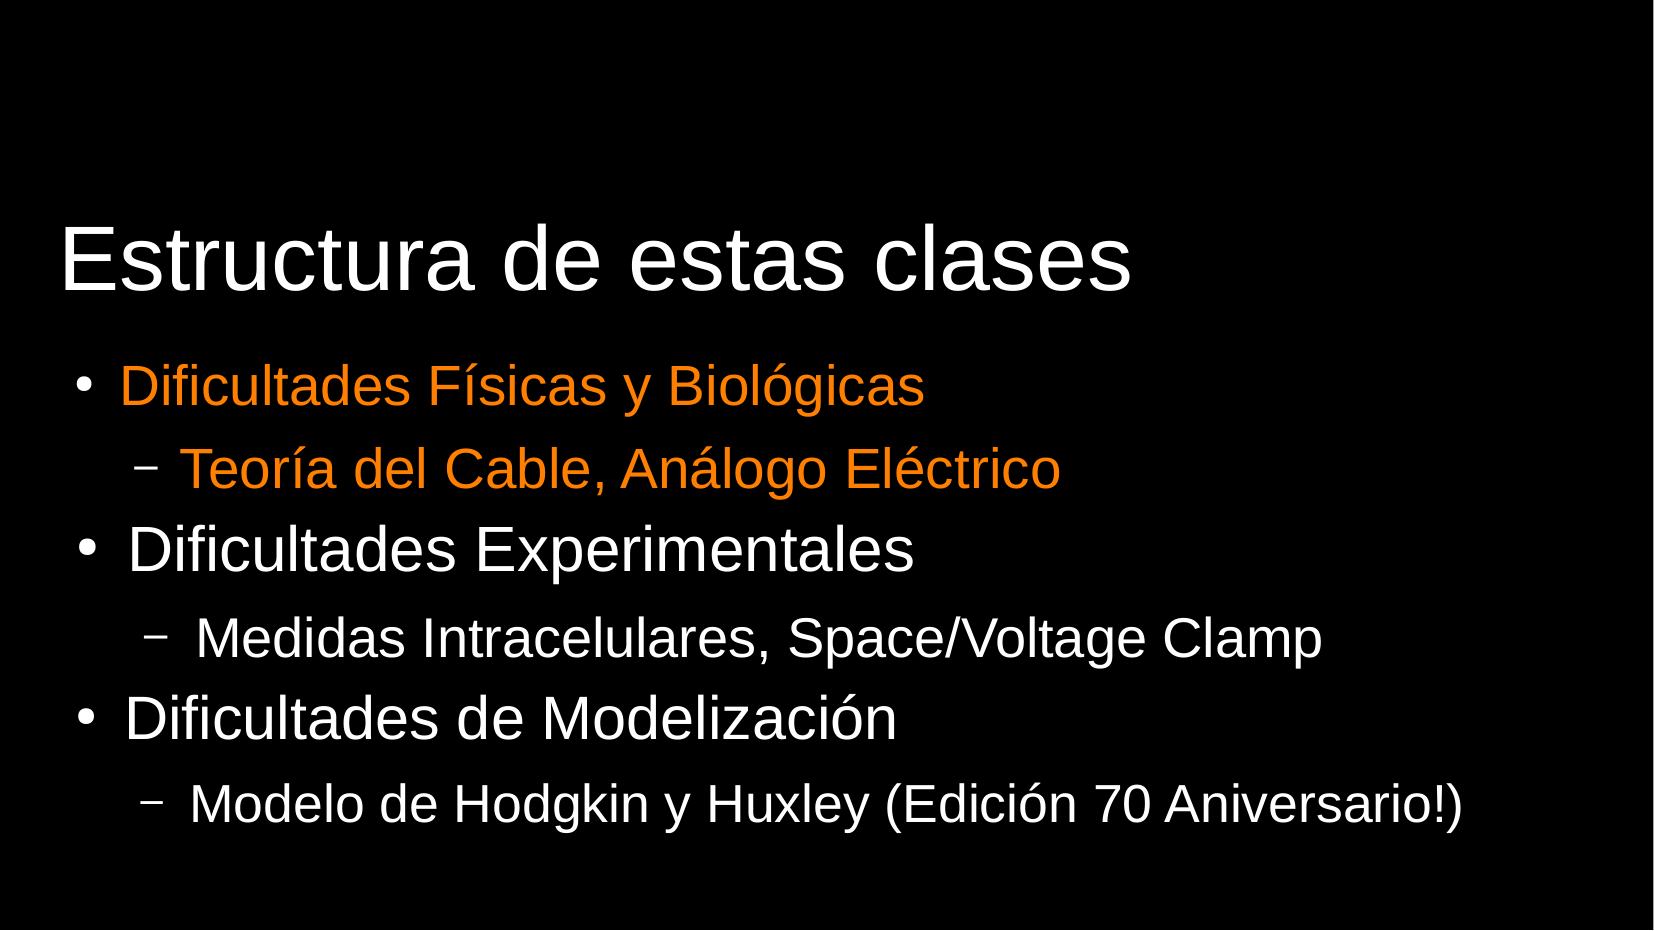

Estructura de estas clases
# Dificultades Físicas y Biológicas
Teoría del Cable, Análogo Eléctrico
Dificultades Experimentales
Medidas Intracelulares, Space/Voltage Clamp
Dificultades de Modelización
Modelo de Hodgkin y Huxley (Edición 70 Aniversario!)